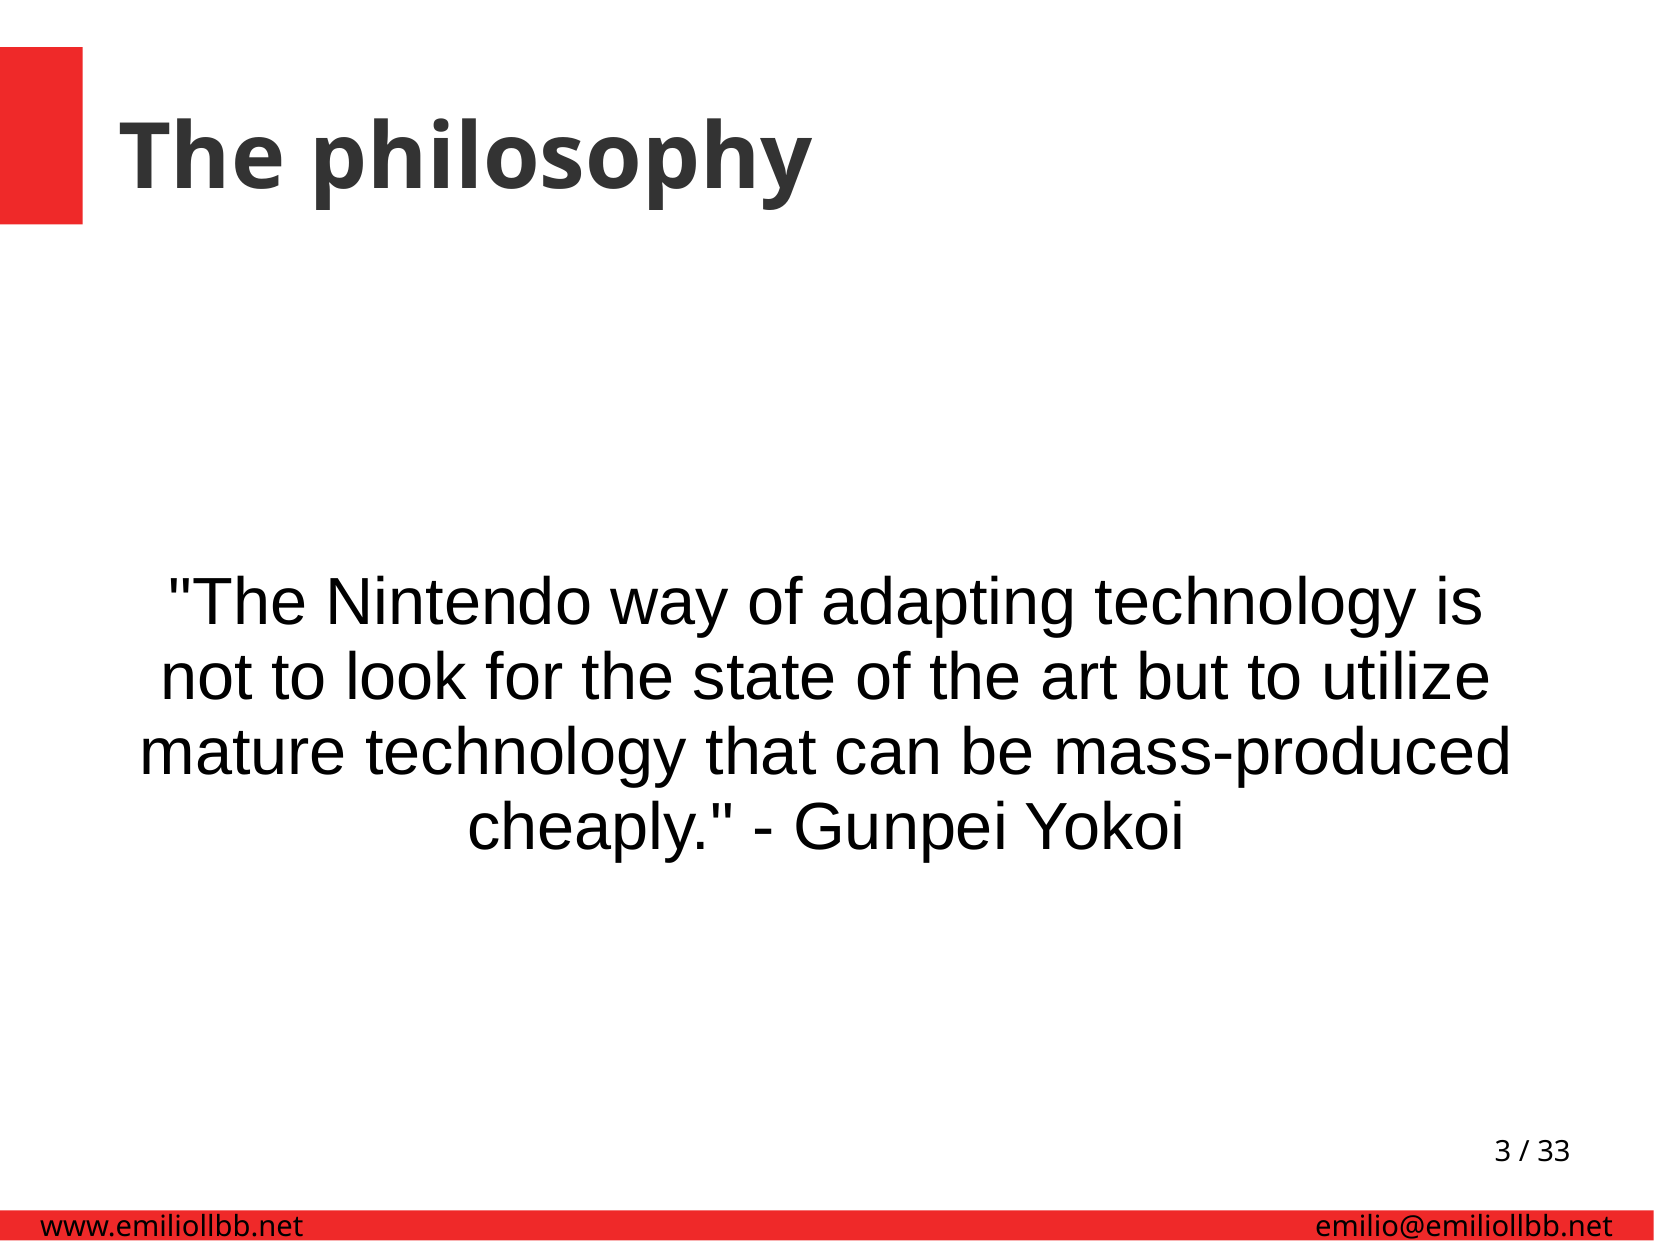

# The philosophy
"The Nintendo way of adapting technology is not to look for the state of the art but to utilize mature technology that can be mass-produced cheaply." - Gunpei Yokoi
3